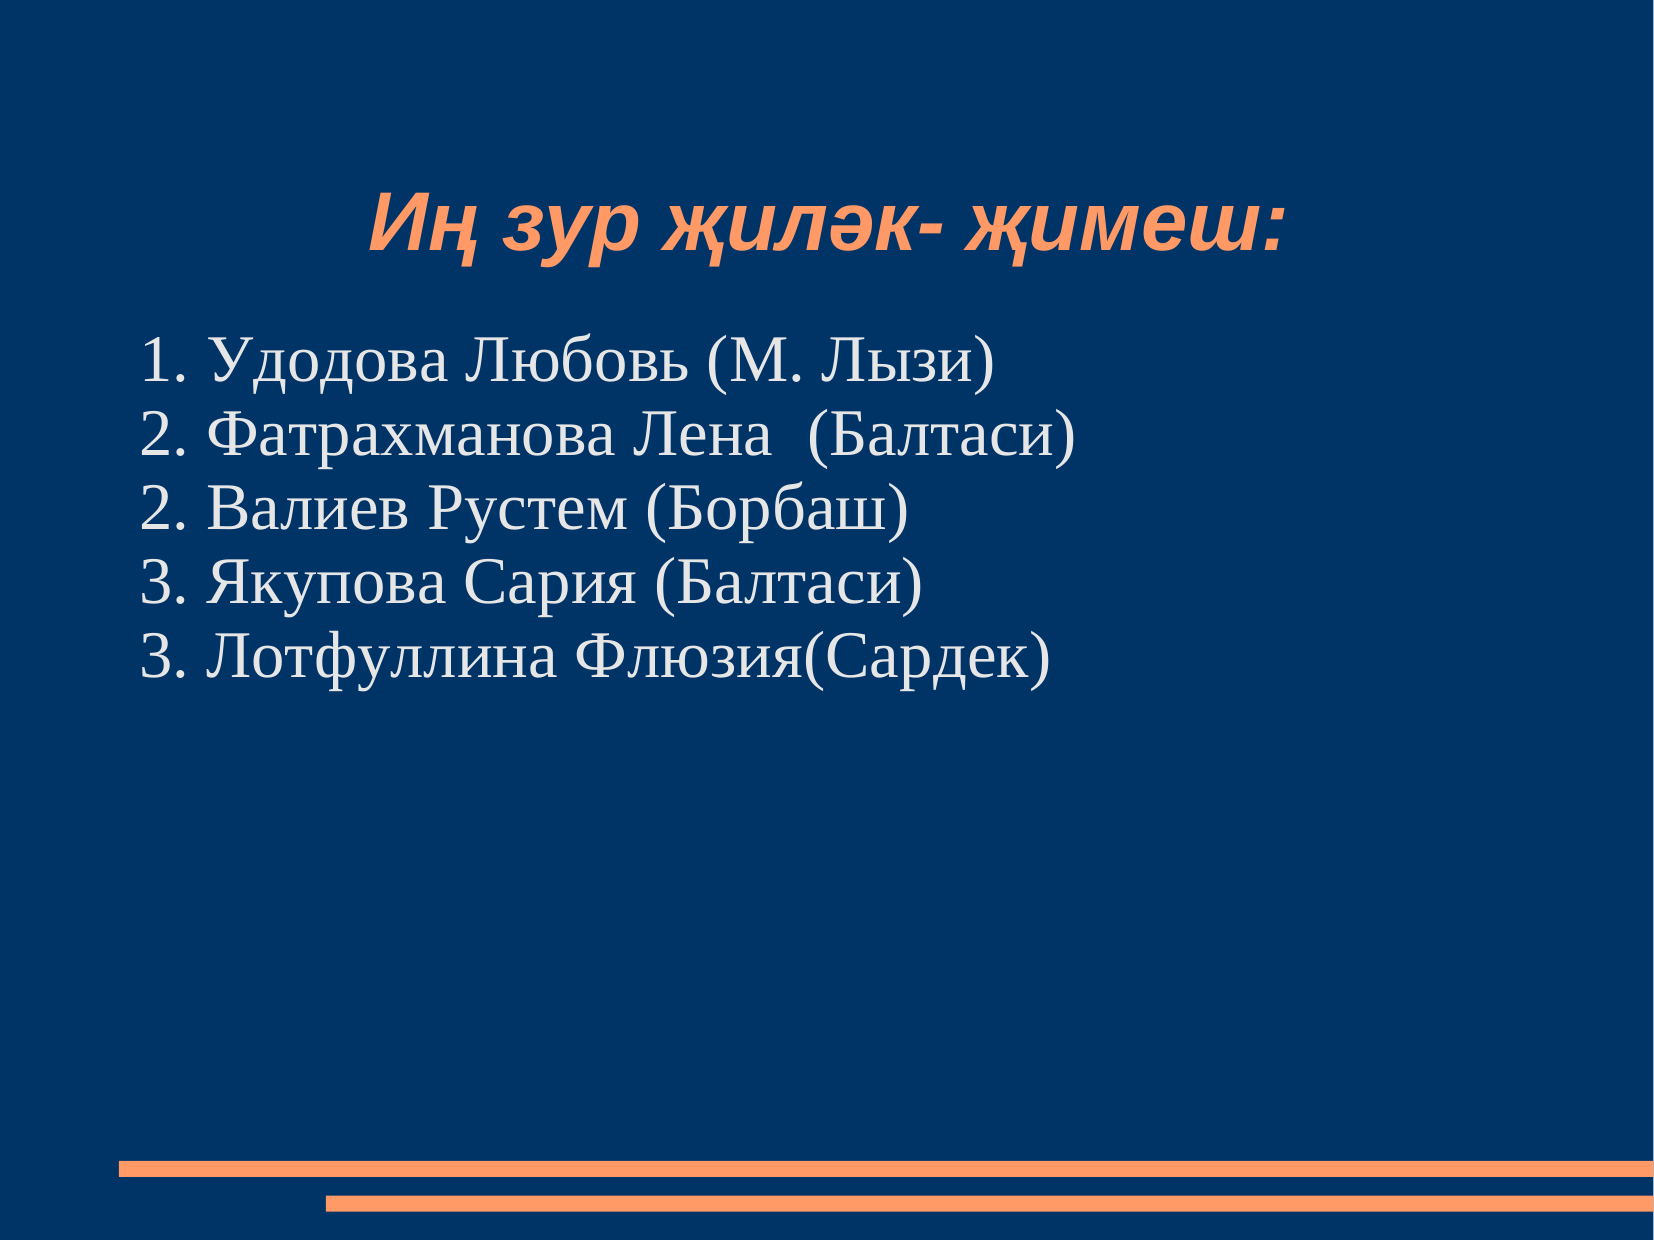

# Иң зур җиләк- җимеш:
1. Удодова Любовь (М. Лызи)
2. Фатрахманова Лена (Балтаси)
2. Валиев Рустем (Борбаш)
3. Якупова Сария (Балтаси)
3. Лотфуллина Флюзия(Сардек)